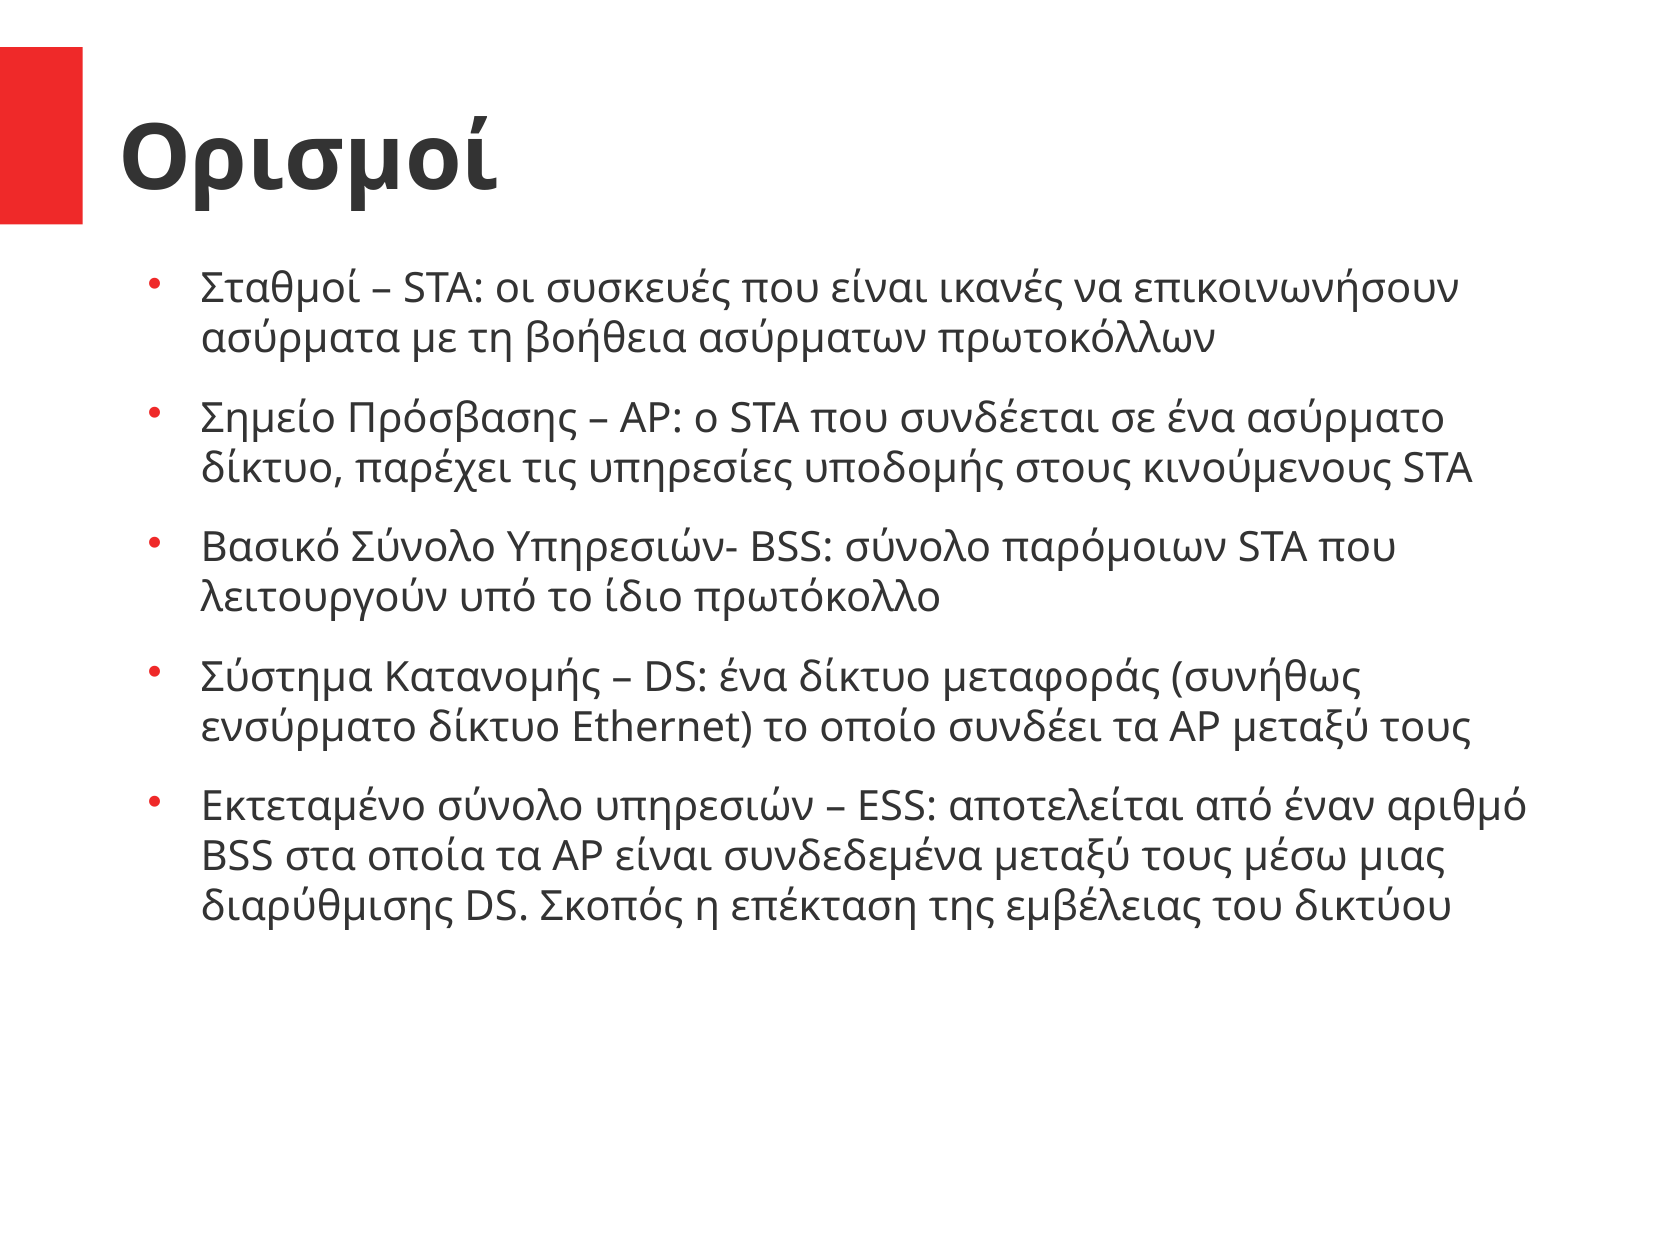

Ορισμοί
Σταθμοί – STA: οι συσκευές που είναι ικανές να επικοινωνήσουν ασύρματα με τη βοήθεια ασύρματων πρωτοκόλλων
Σημείο Πρόσβασης – AP: ο STA που συνδέεται σε ένα ασύρματο δίκτυο, παρέχει τις υπηρεσίες υποδομής στους κινούμενους STA
Βασικό Σύνολο Υπηρεσιών- BSS: σύνολο παρόμοιων STA που λειτουργούν υπό το ίδιο πρωτόκολλο
Σύστημα Κατανομής – DS: ένα δίκτυο μεταφοράς (συνήθως ενσύρματο δίκτυο Ethernet) το οποίο συνδέει τα AP μεταξύ τους
Εκτεταμένο σύνολο υπηρεσιών – ESS: αποτελείται από έναν αριθμό BSS στα οποία τα ΑΡ είναι συνδεδεμένα μεταξύ τους μέσω μιας διαρύθμισης DS. Σκοπός η επέκταση της εμβέλειας του δικτύου